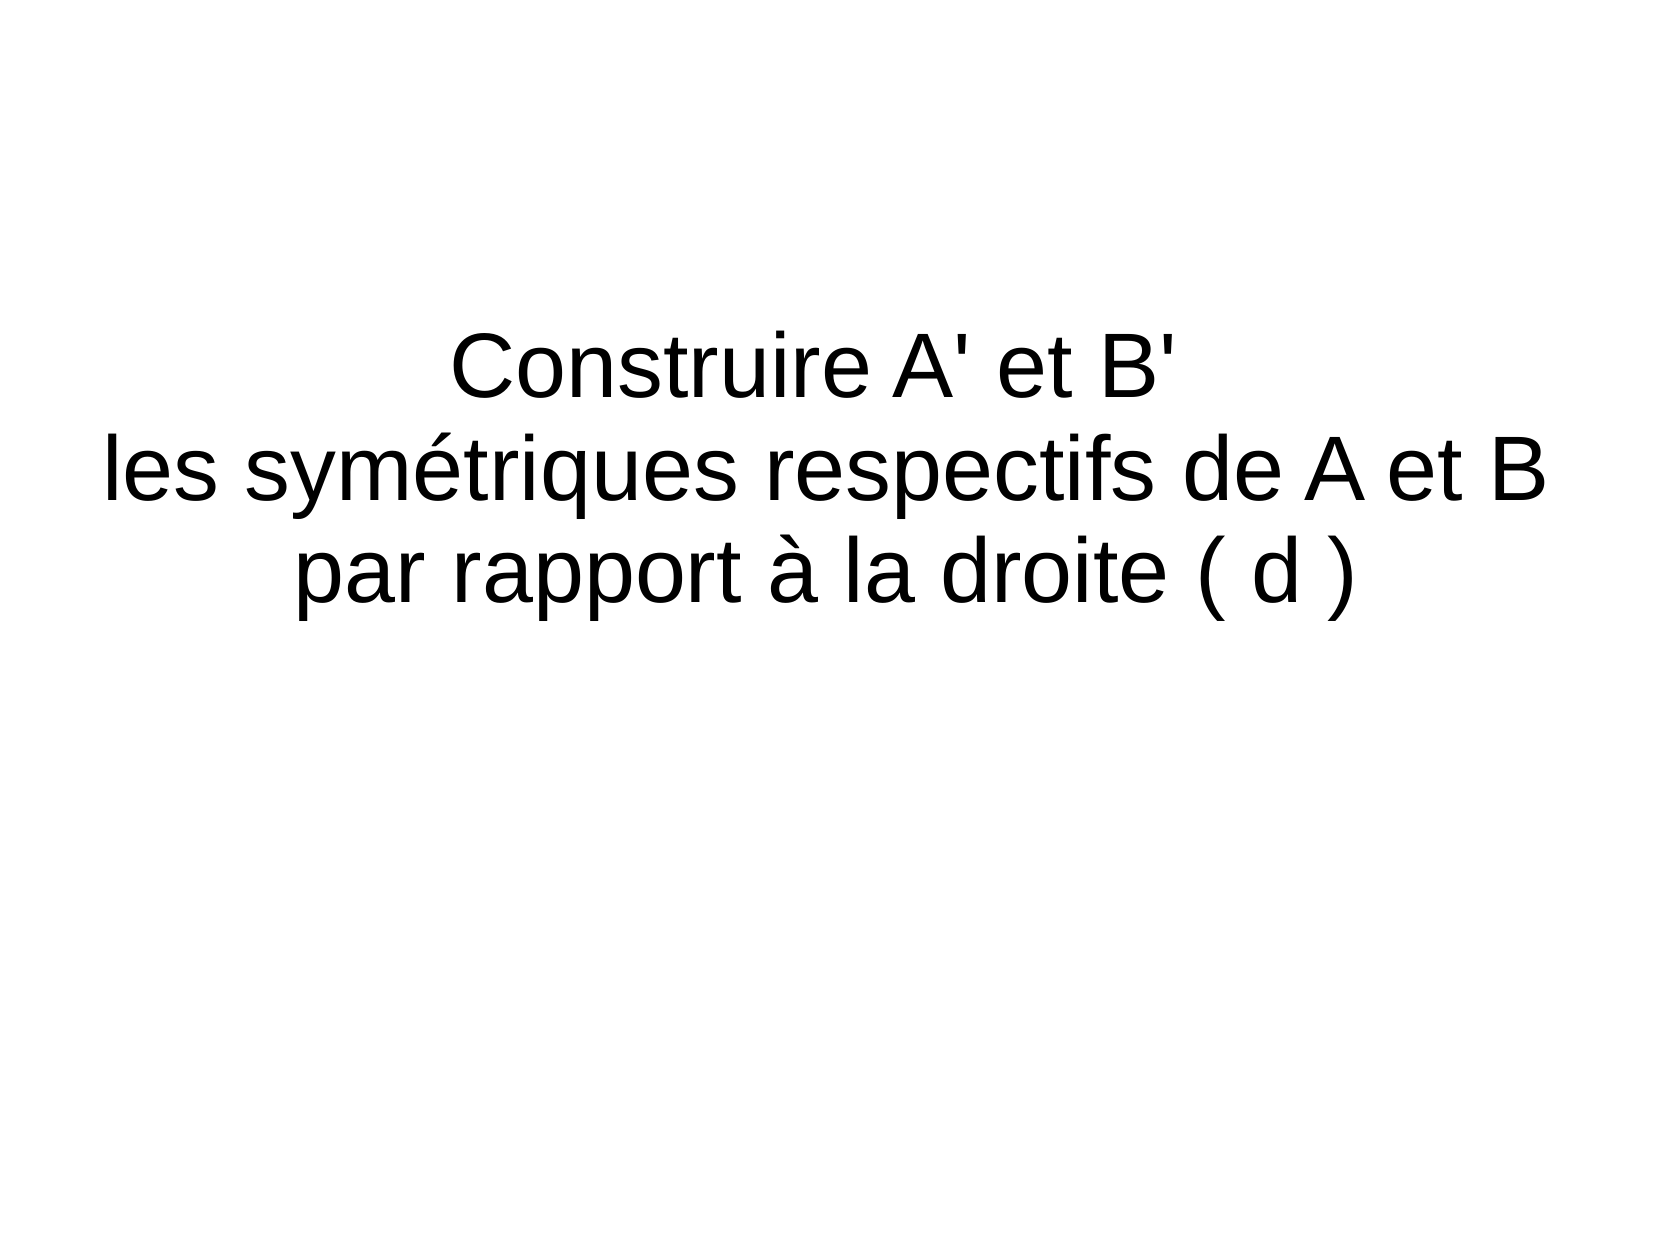

# Construire A' et B'
les symétriques respectifs de A et B
par rapport à la droite ( d )